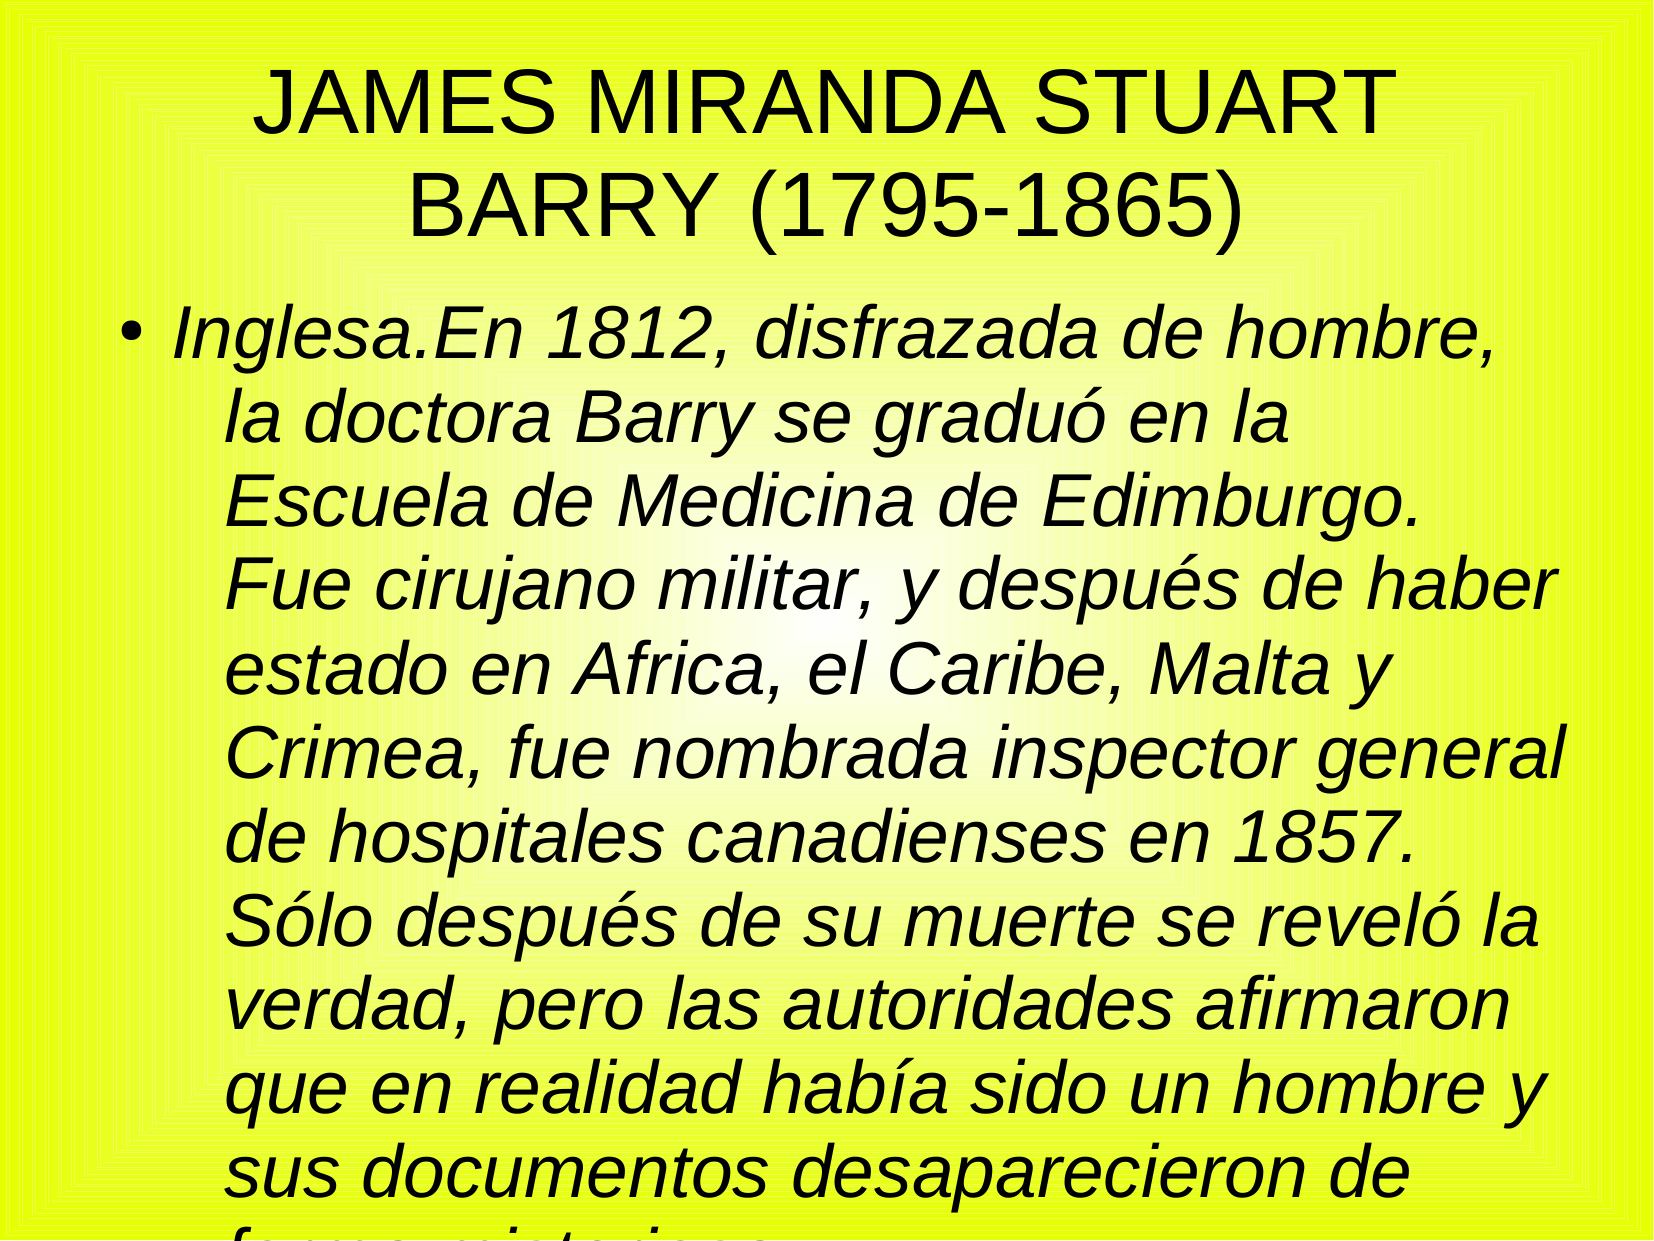

# JAMES MIRANDA STUART BARRY (1795-1865)
Inglesa.En 1812, disfrazada de hombre, la doctora Barry se graduó en la Escuela de Medicina de Edimburgo. Fue cirujano militar, y después de haber estado en Africa, el Caribe, Malta y Crimea, fue nombrada inspector general de hospitales canadienses en 1857. Sólo después de su muerte se reveló la verdad, pero las autoridades afirmaron que en realidad había sido un hombre y sus documentos desaparecieron de forma misteriosa.